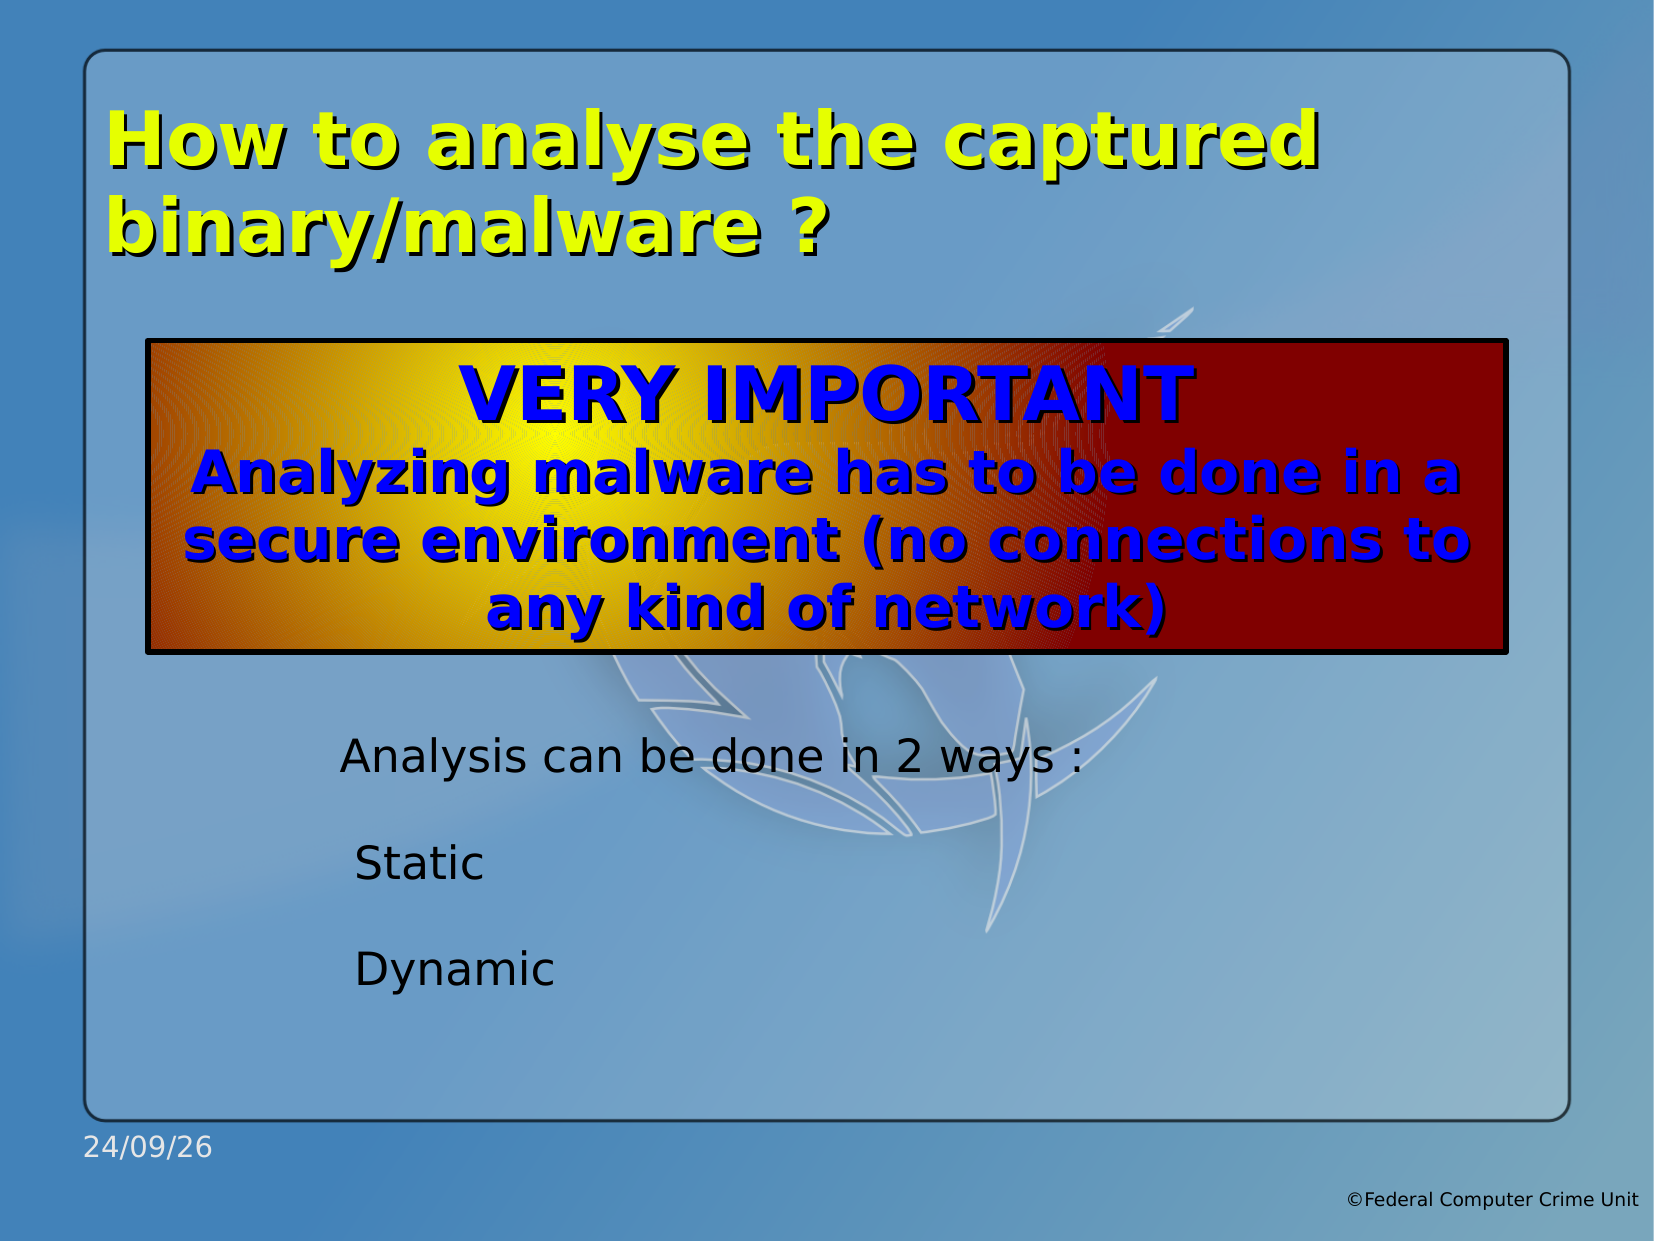

How to analyse the captured binary/malware ?
VERY IMPORTANT
Analyzing malware has to be done in a secure environment (no connections to any kind of network)
Analysis can be done in 2 ways :
 Static
 Dynamic
©Federal Computer Crime Unit